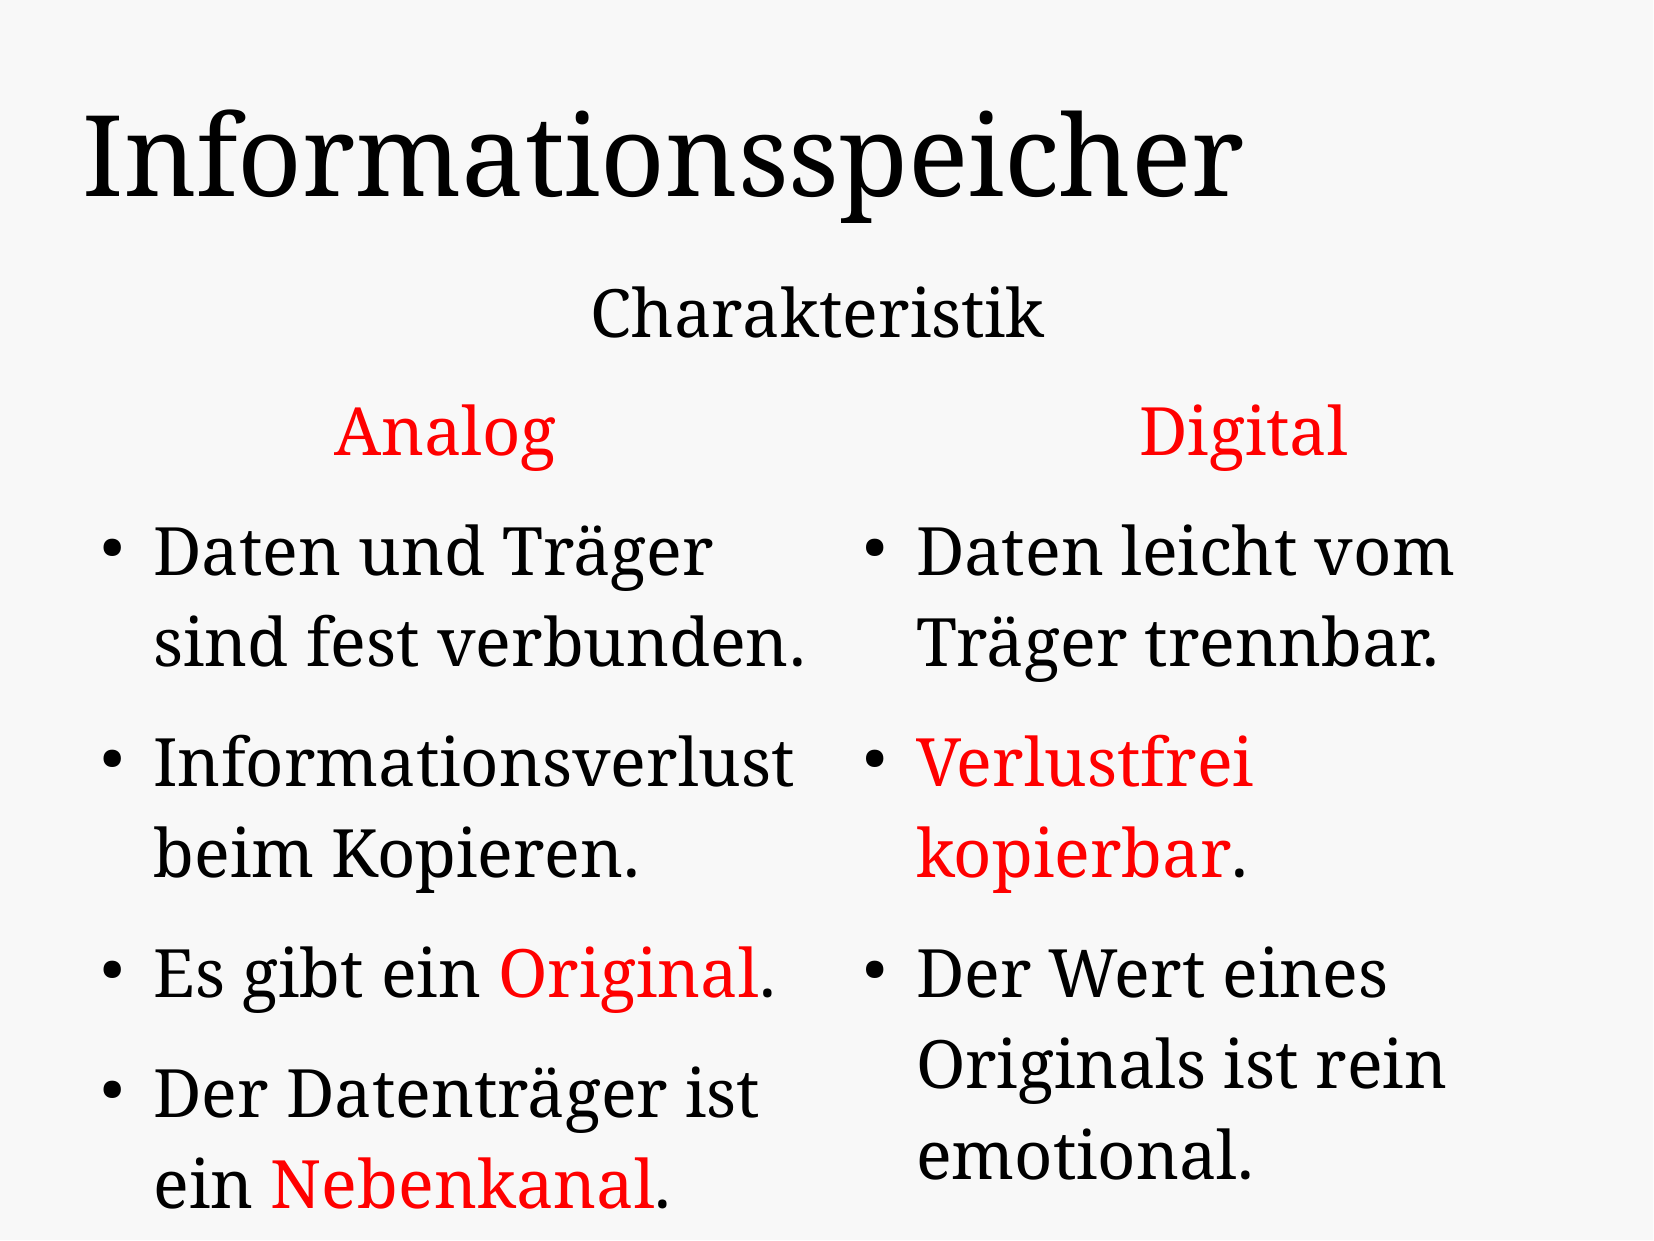

# Informationsspeicher
Charakteristik
Analog
Daten und Träger sind fest verbunden.
Informationsverlust beim Kopieren.
Es gibt ein Original.
Der Datenträger ist ein Nebenkanal.
Digital
Daten leicht vom Träger trennbar.
Verlustfrei kopierbar.
Der Wert eines Originals ist rein emotional.
Fragile Integrität.